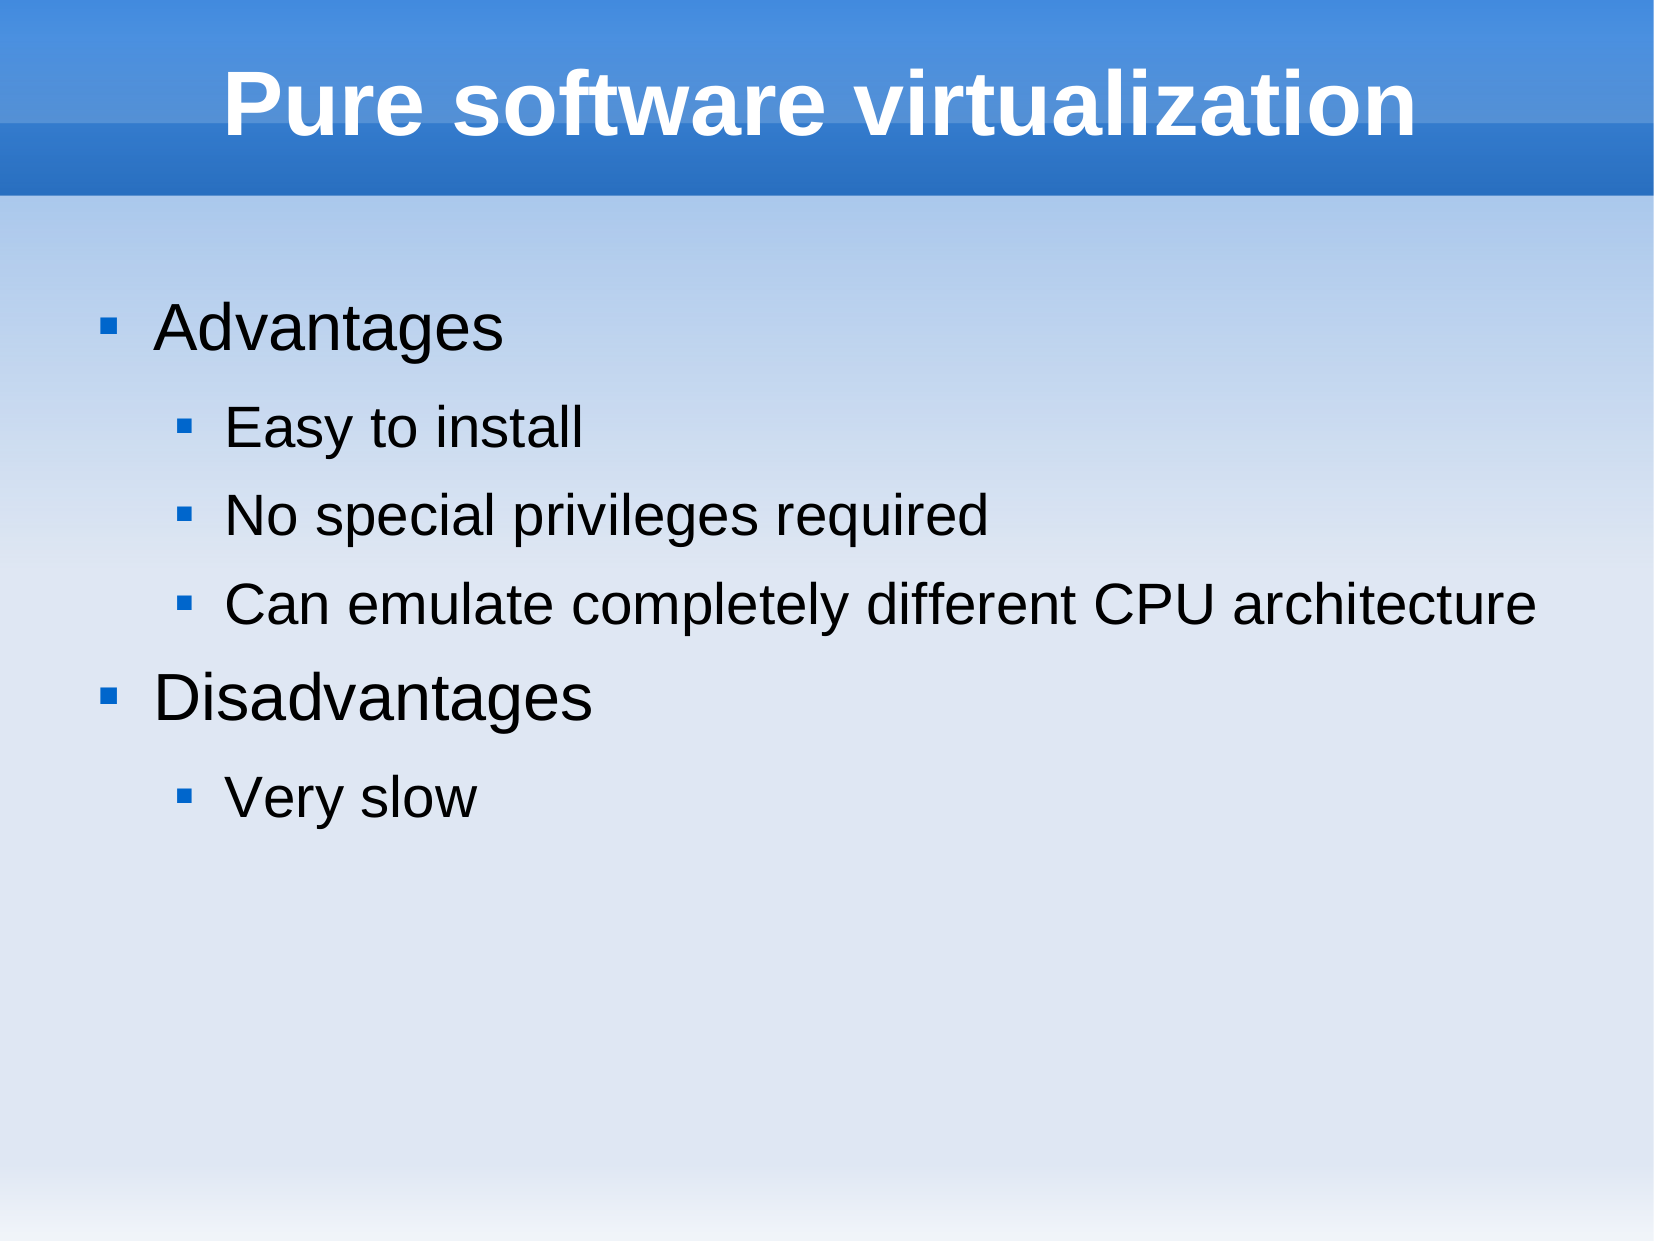

# Pure software virtualization
Advantages
Easy to install
No special privileges required
Can emulate completely different CPU architecture
Disadvantages
Very slow